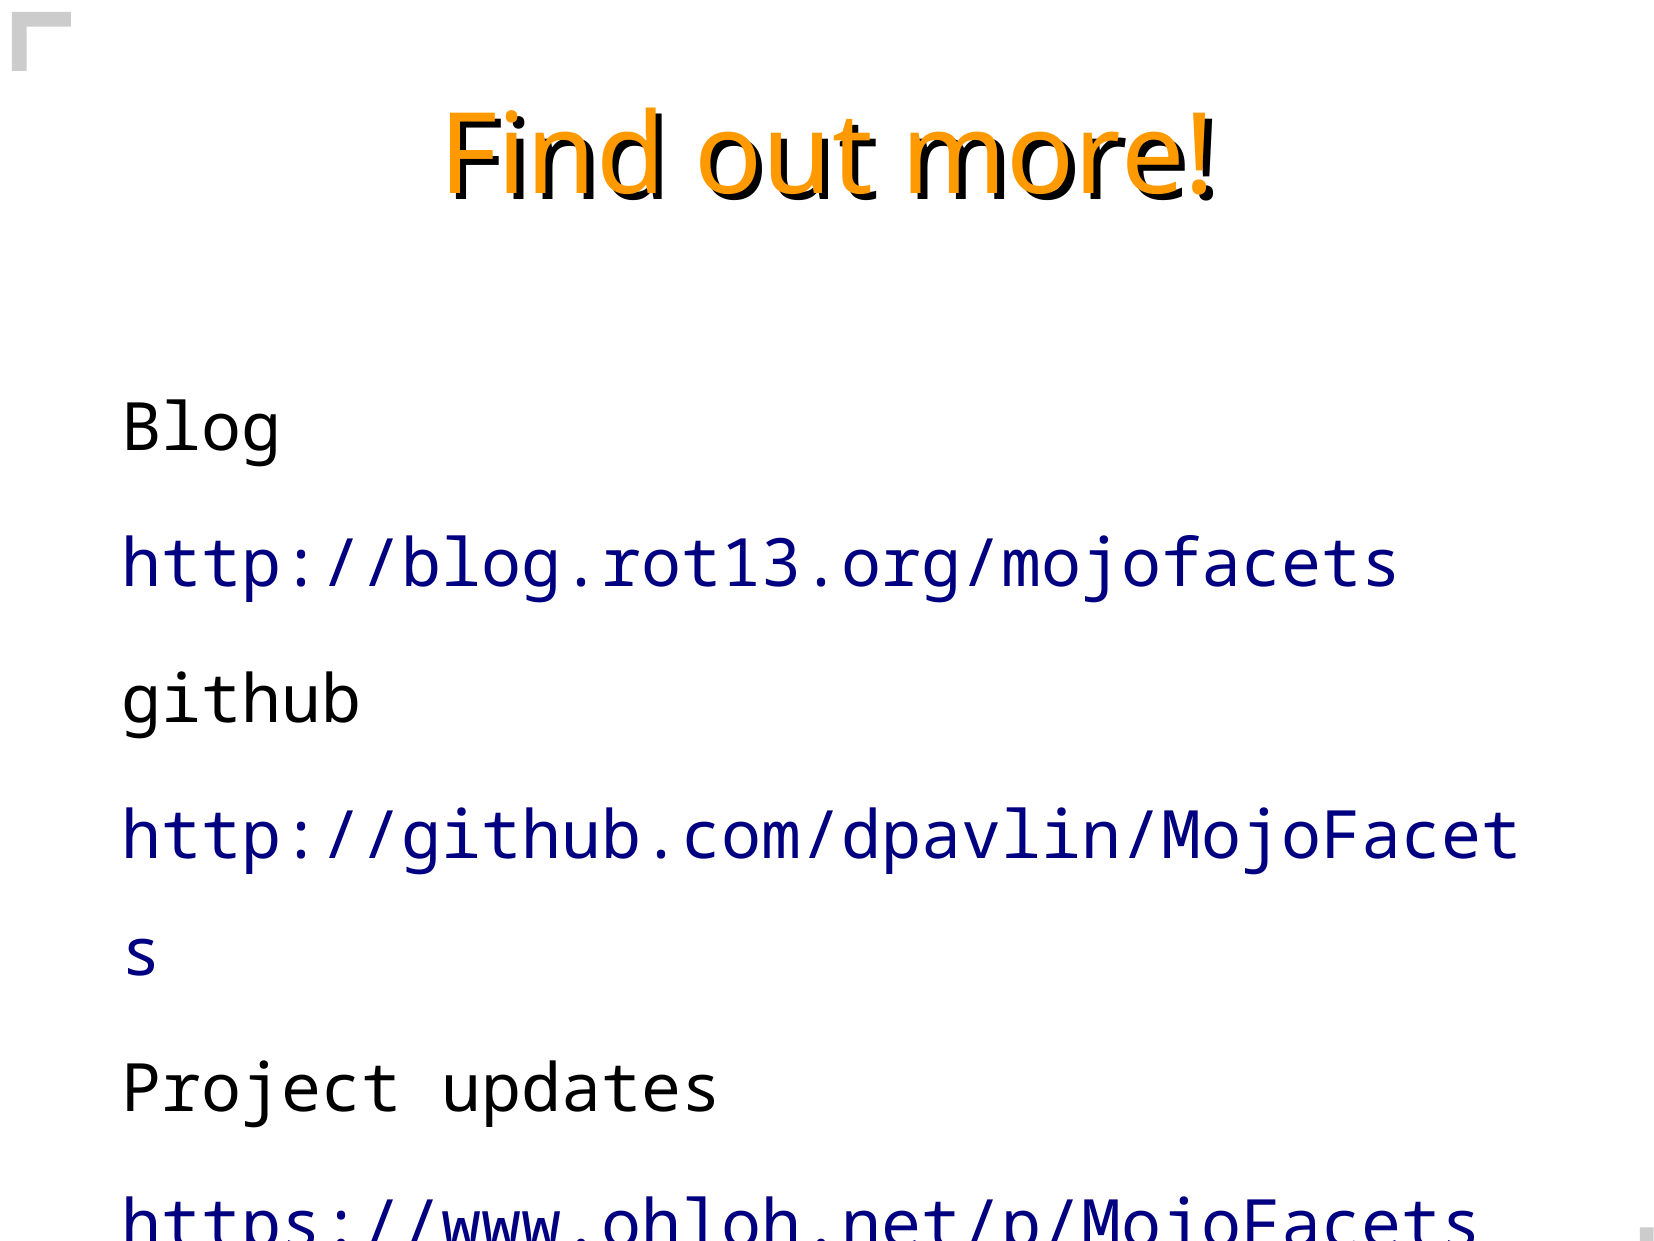

# Find out more!
Blog
http://blog.rot13.org/mojofacets
github
http://github.com/dpavlin/MojoFacets
Project updates
https://www.ohloh.net/p/MojoFacets